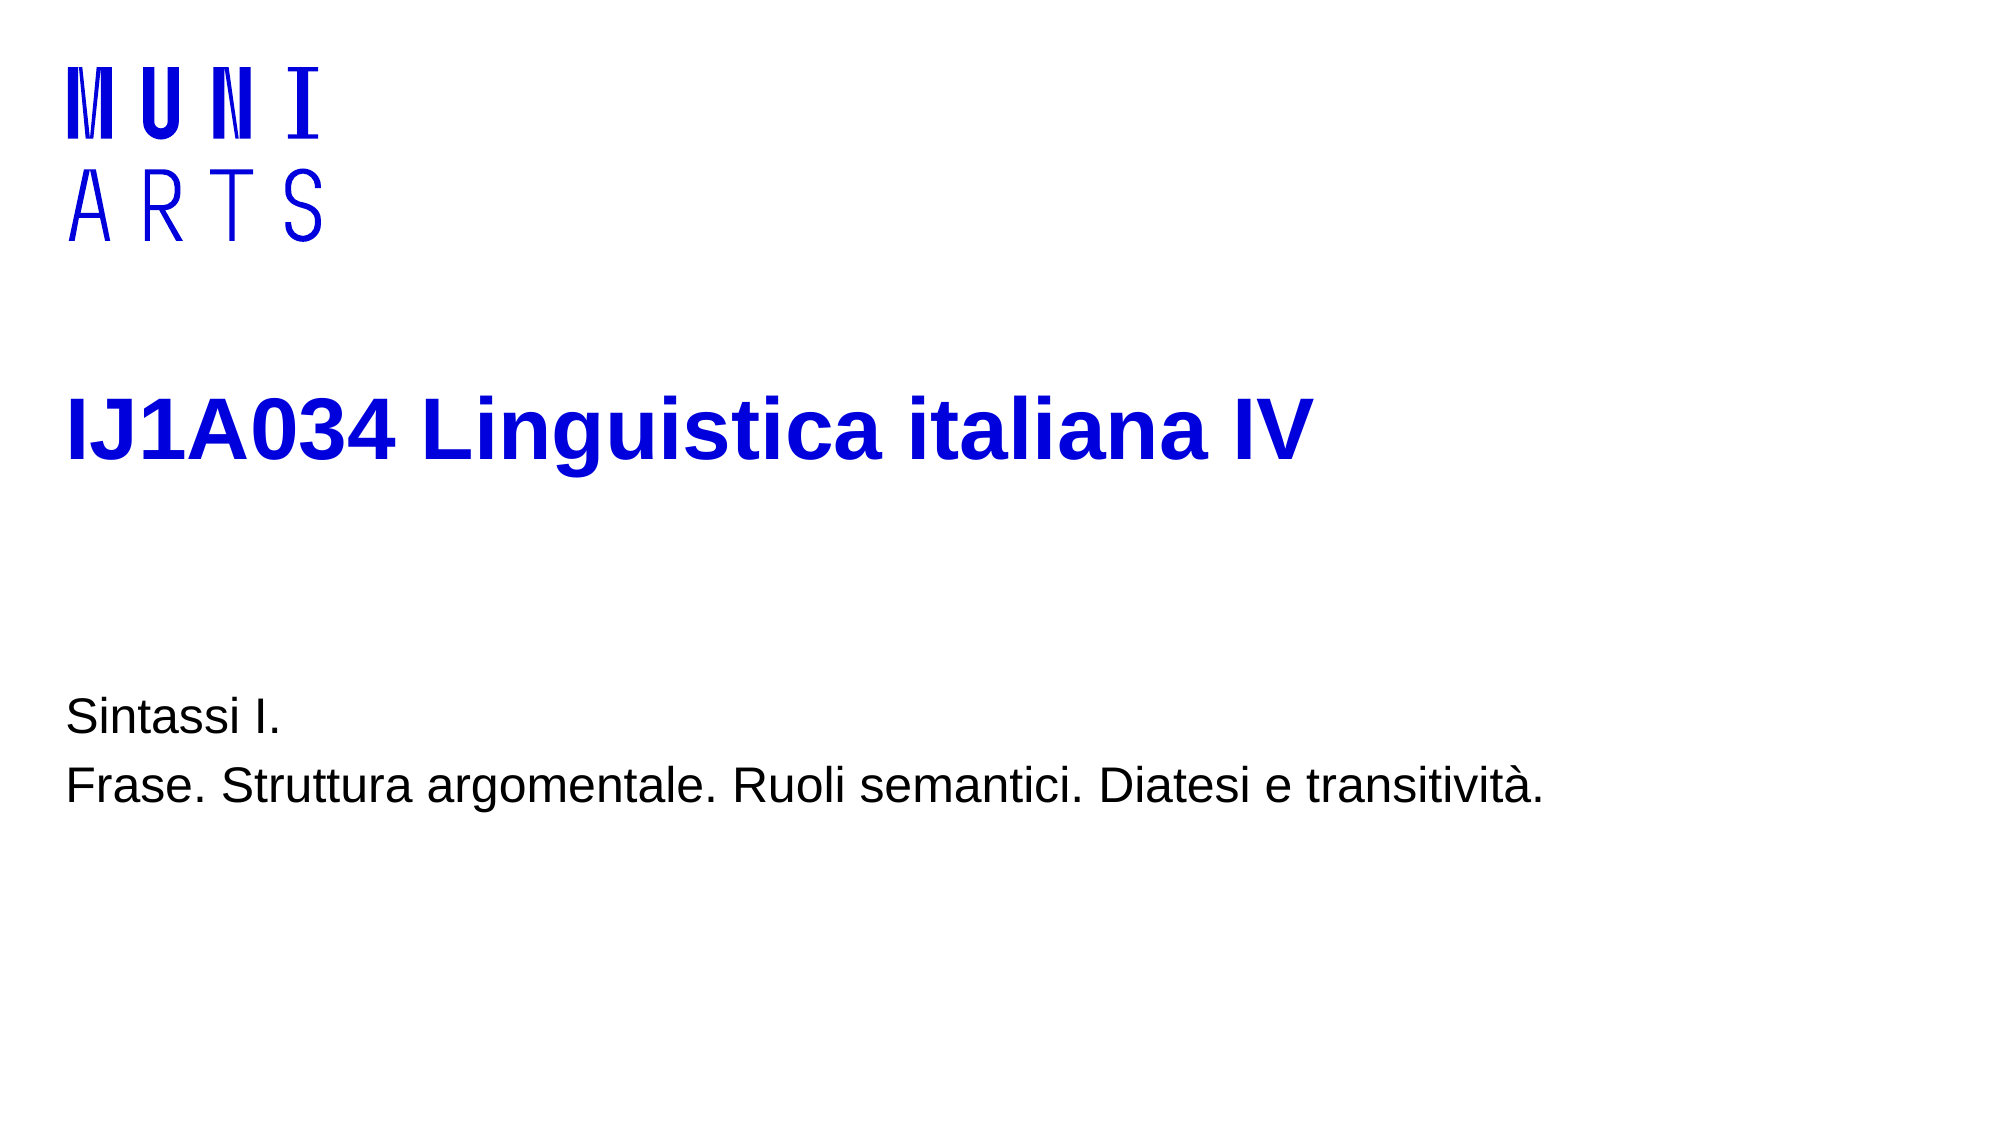

# IJ1A034 Linguistica italiana IV
Sintassi I.
Frase. Struttura argomentale. Ruoli semantici. Diatesi e transitività.